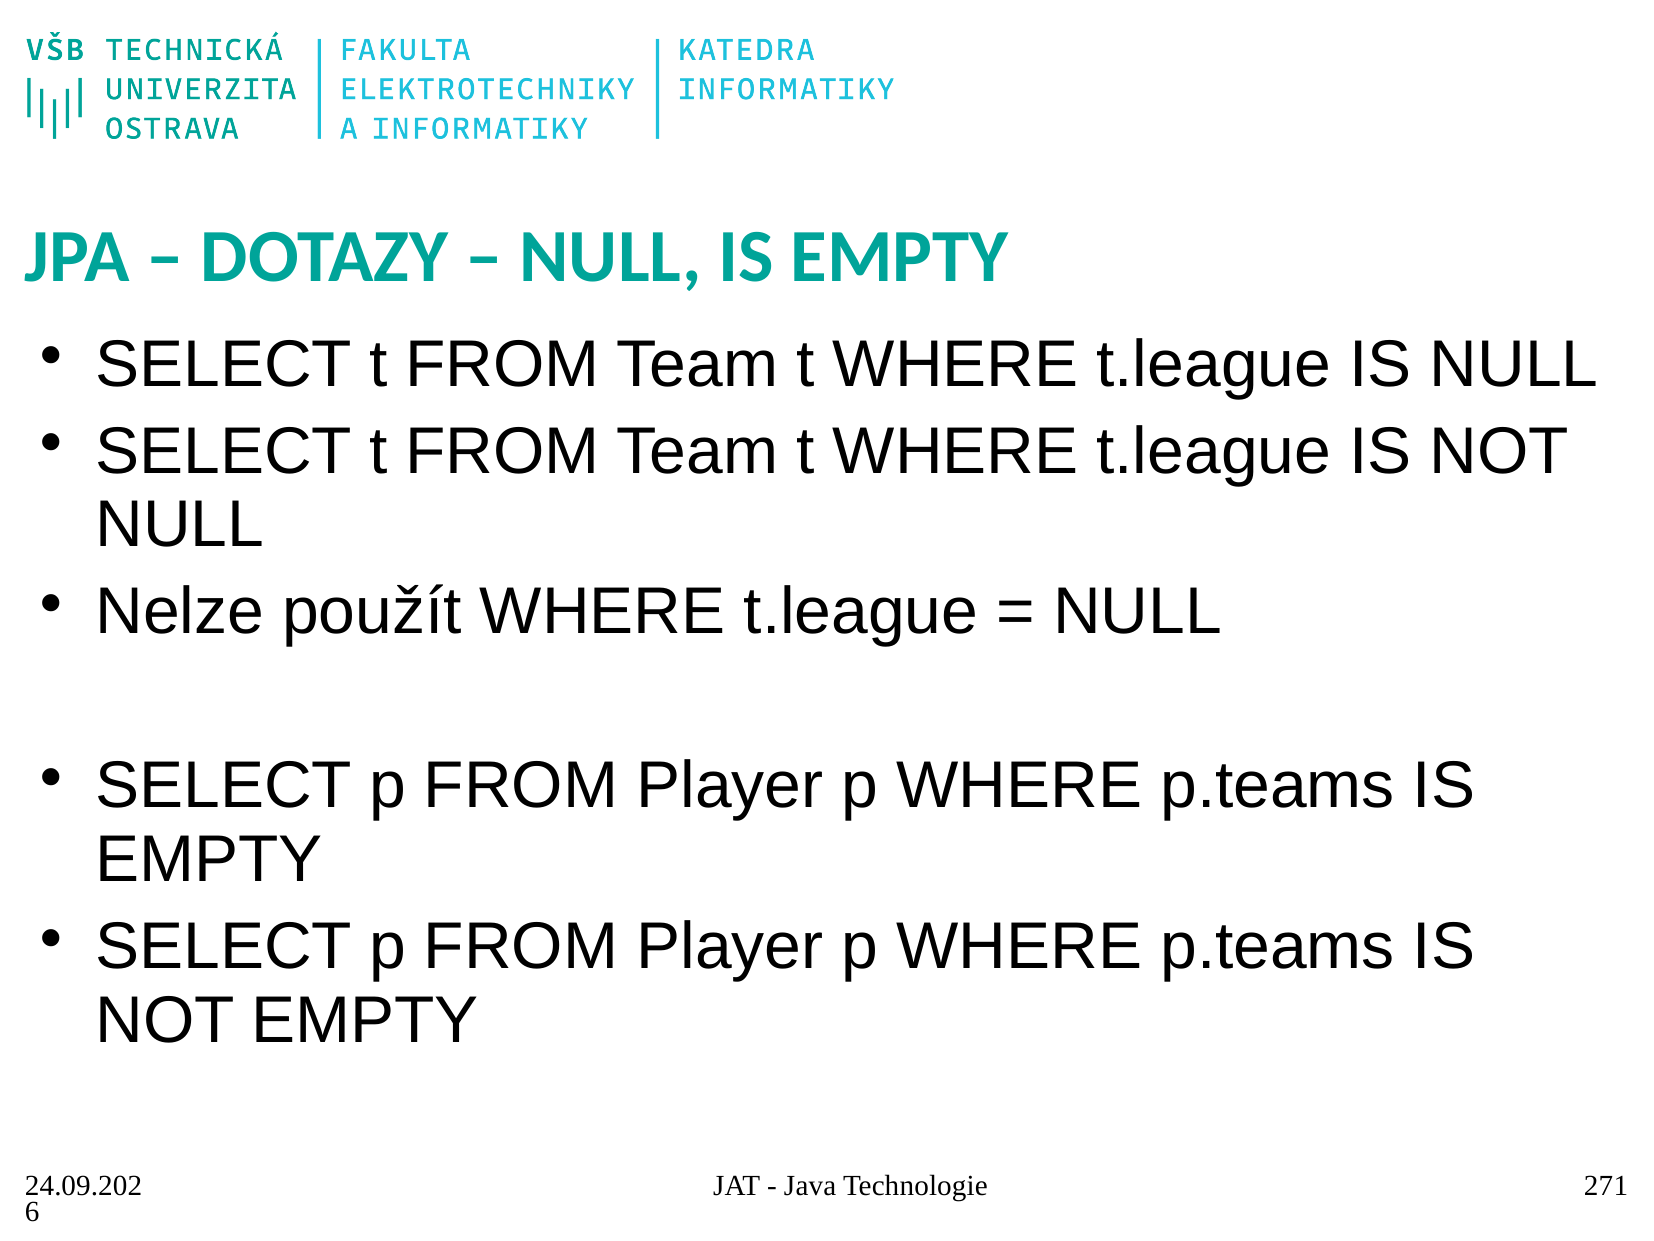

JPA – DOTAZY – NULL, IS EMPTY
# SELECT t FROM Team t WHERE t.league IS NULL
SELECT t FROM Team t WHERE t.league IS NOT NULL
Nelze použít WHERE t.league = NULL
SELECT p FROM Player p WHERE p.teams IS EMPTY
SELECT p FROM Player p WHERE p.teams IS NOT EMPTY
JAT - Java Technologie
271